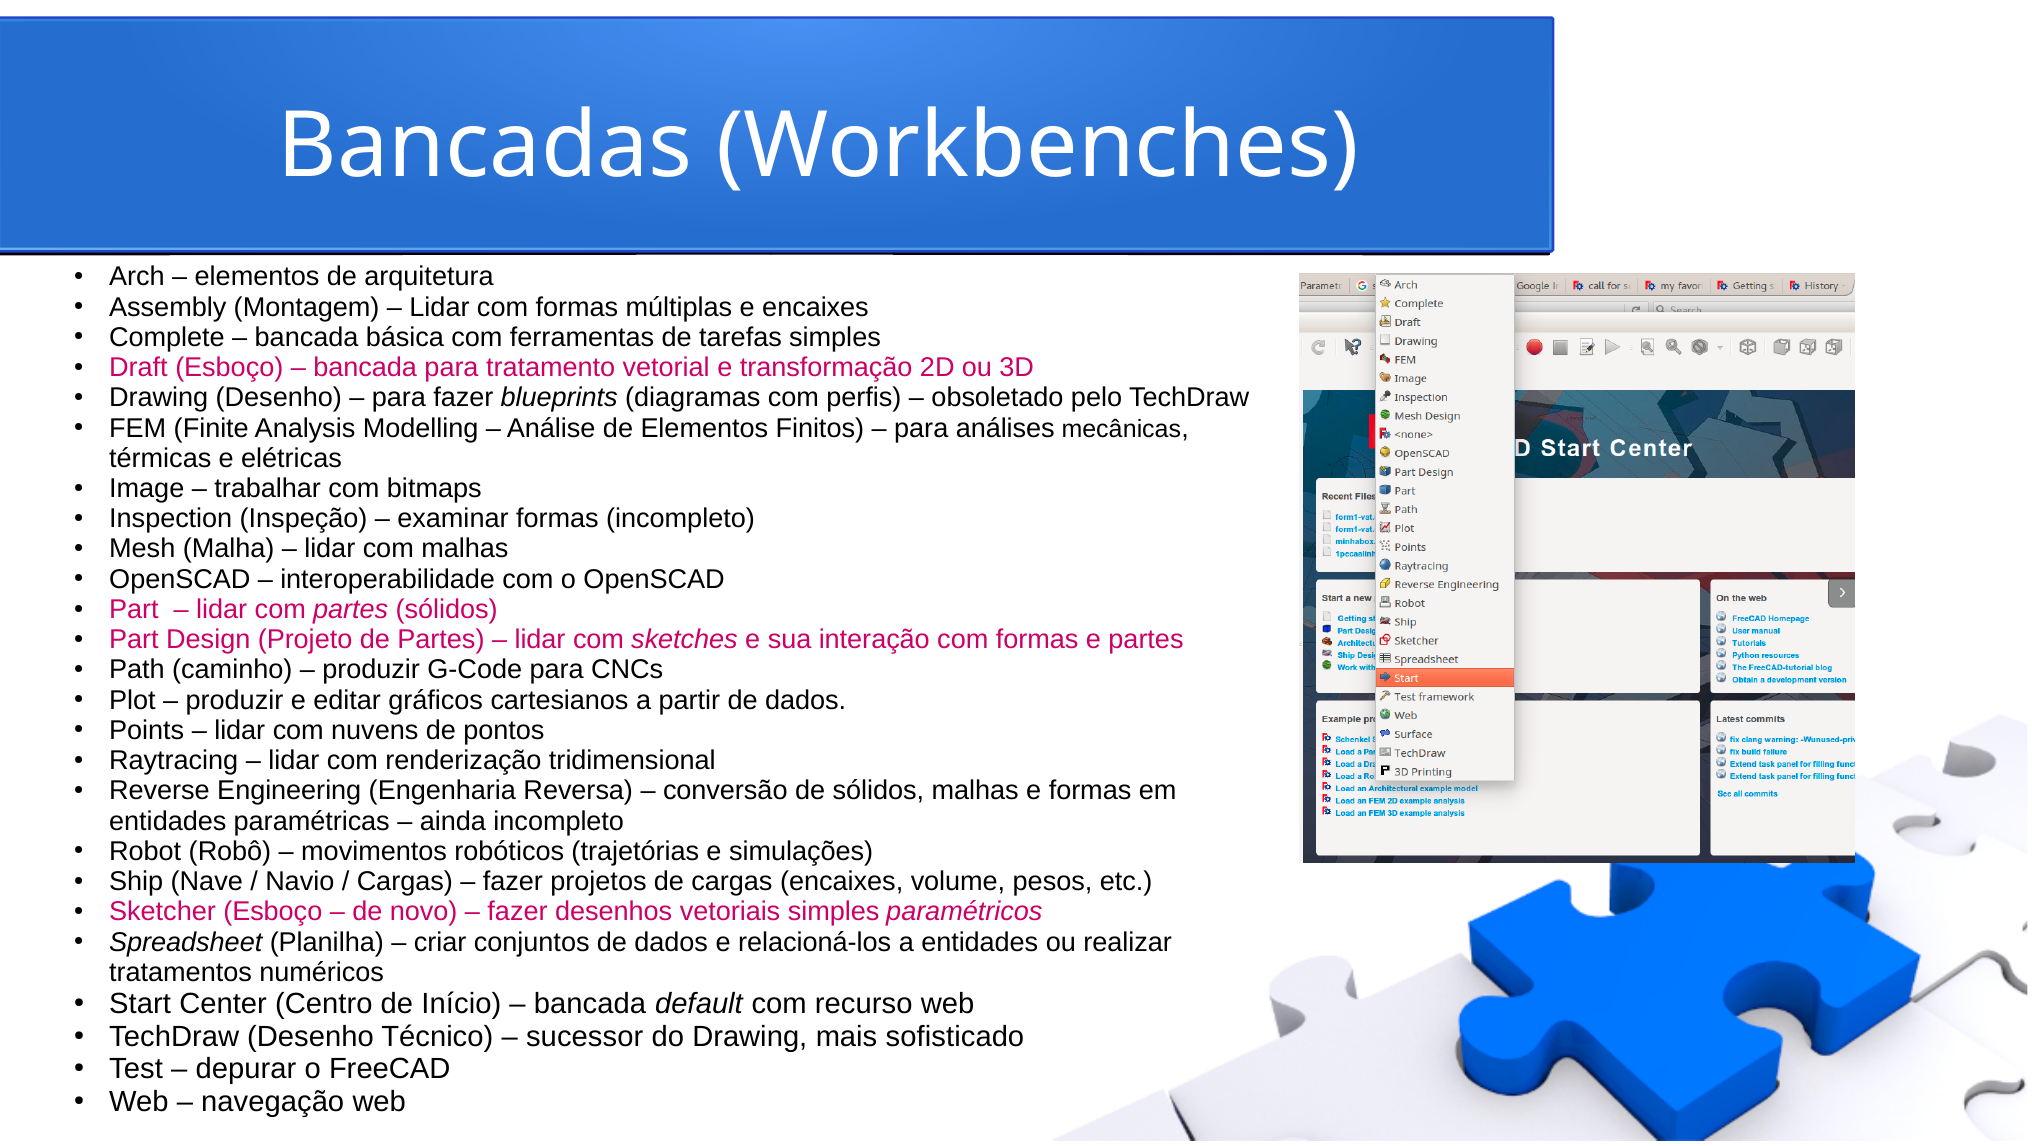

# Bancadas (Workbenches)
Arch – elementos de arquitetura
Assembly (Montagem) – Lidar com formas múltiplas e encaixes
Complete – bancada básica com ferramentas de tarefas simples
Draft (Esboço) – bancada para tratamento vetorial e transformação 2D ou 3D
Drawing (Desenho) – para fazer blueprints (diagramas com perfis) – obsoletado pelo TechDraw
FEM (Finite Analysis Modelling – Análise de Elementos Finitos) – para análises mecânicas, térmicas e elétricas
Image – trabalhar com bitmaps
Inspection (Inspeção) – examinar formas (incompleto)
Mesh (Malha) – lidar com malhas
OpenSCAD – interoperabilidade com o OpenSCAD
Part – lidar com partes (sólidos)
Part Design (Projeto de Partes) – lidar com sketches e sua interação com formas e partes
Path (caminho) – produzir G-Code para CNCs
Plot – produzir e editar gráficos cartesianos a partir de dados.
Points – lidar com nuvens de pontos
Raytracing – lidar com renderização tridimensional
Reverse Engineering (Engenharia Reversa) – conversão de sólidos, malhas e formas em entidades paramétricas – ainda incompleto
Robot (Robô) – movimentos robóticos (trajetórias e simulações)
Ship (Nave / Navio / Cargas) – fazer projetos de cargas (encaixes, volume, pesos, etc.)
Sketcher (Esboço – de novo) – fazer desenhos vetoriais simples paramétricos
Spreadsheet (Planilha) – criar conjuntos de dados e relacioná-los a entidades ou realizar tratamentos numéricos
Start Center (Centro de Início) – bancada default com recurso web
TechDraw (Desenho Técnico) – sucessor do Drawing, mais sofisticado
Test – depurar o FreeCAD
Web – navegação web